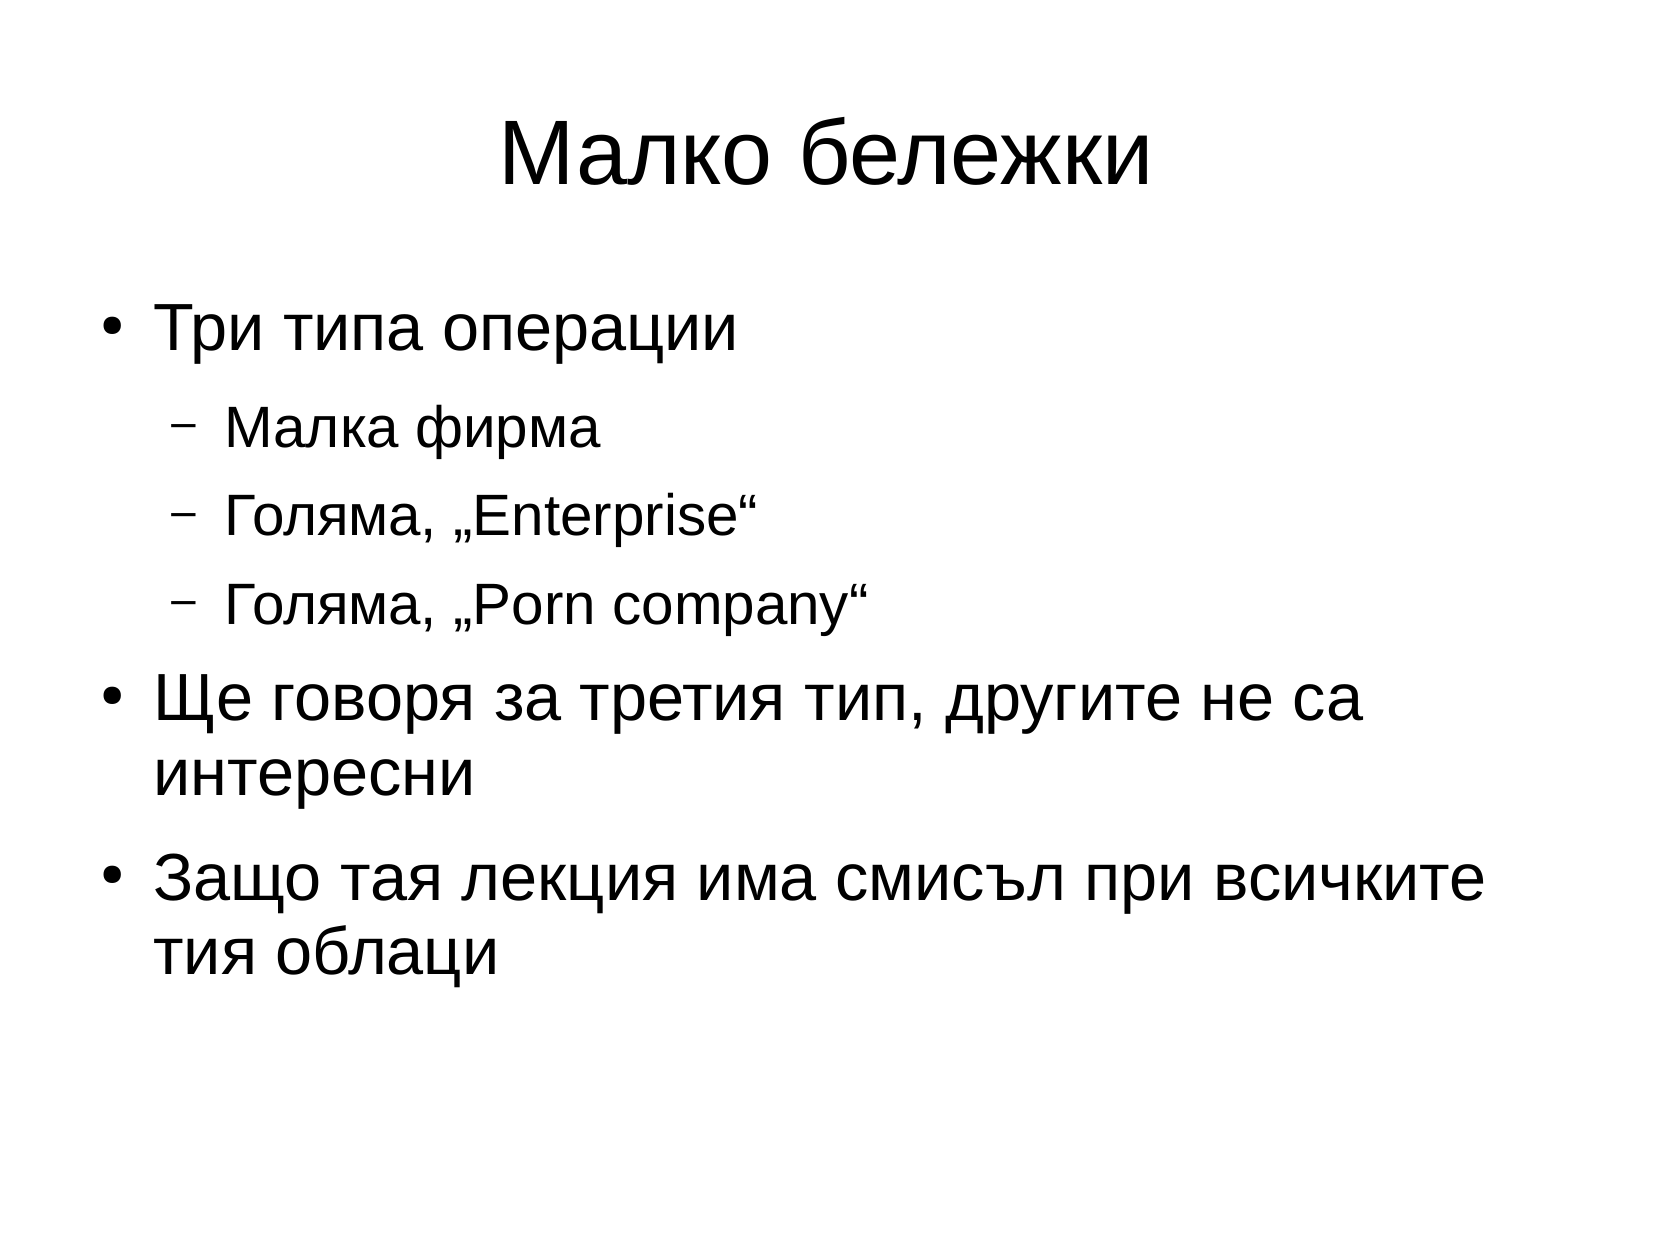

# Малко бележки
Три типа операции
Малка фирма
Голяма, „Enterprise“
Голяма, „Porn company“
Ще говоря за третия тип, другите не са интересни
Защо тая лекция има смисъл при всичките тия облаци